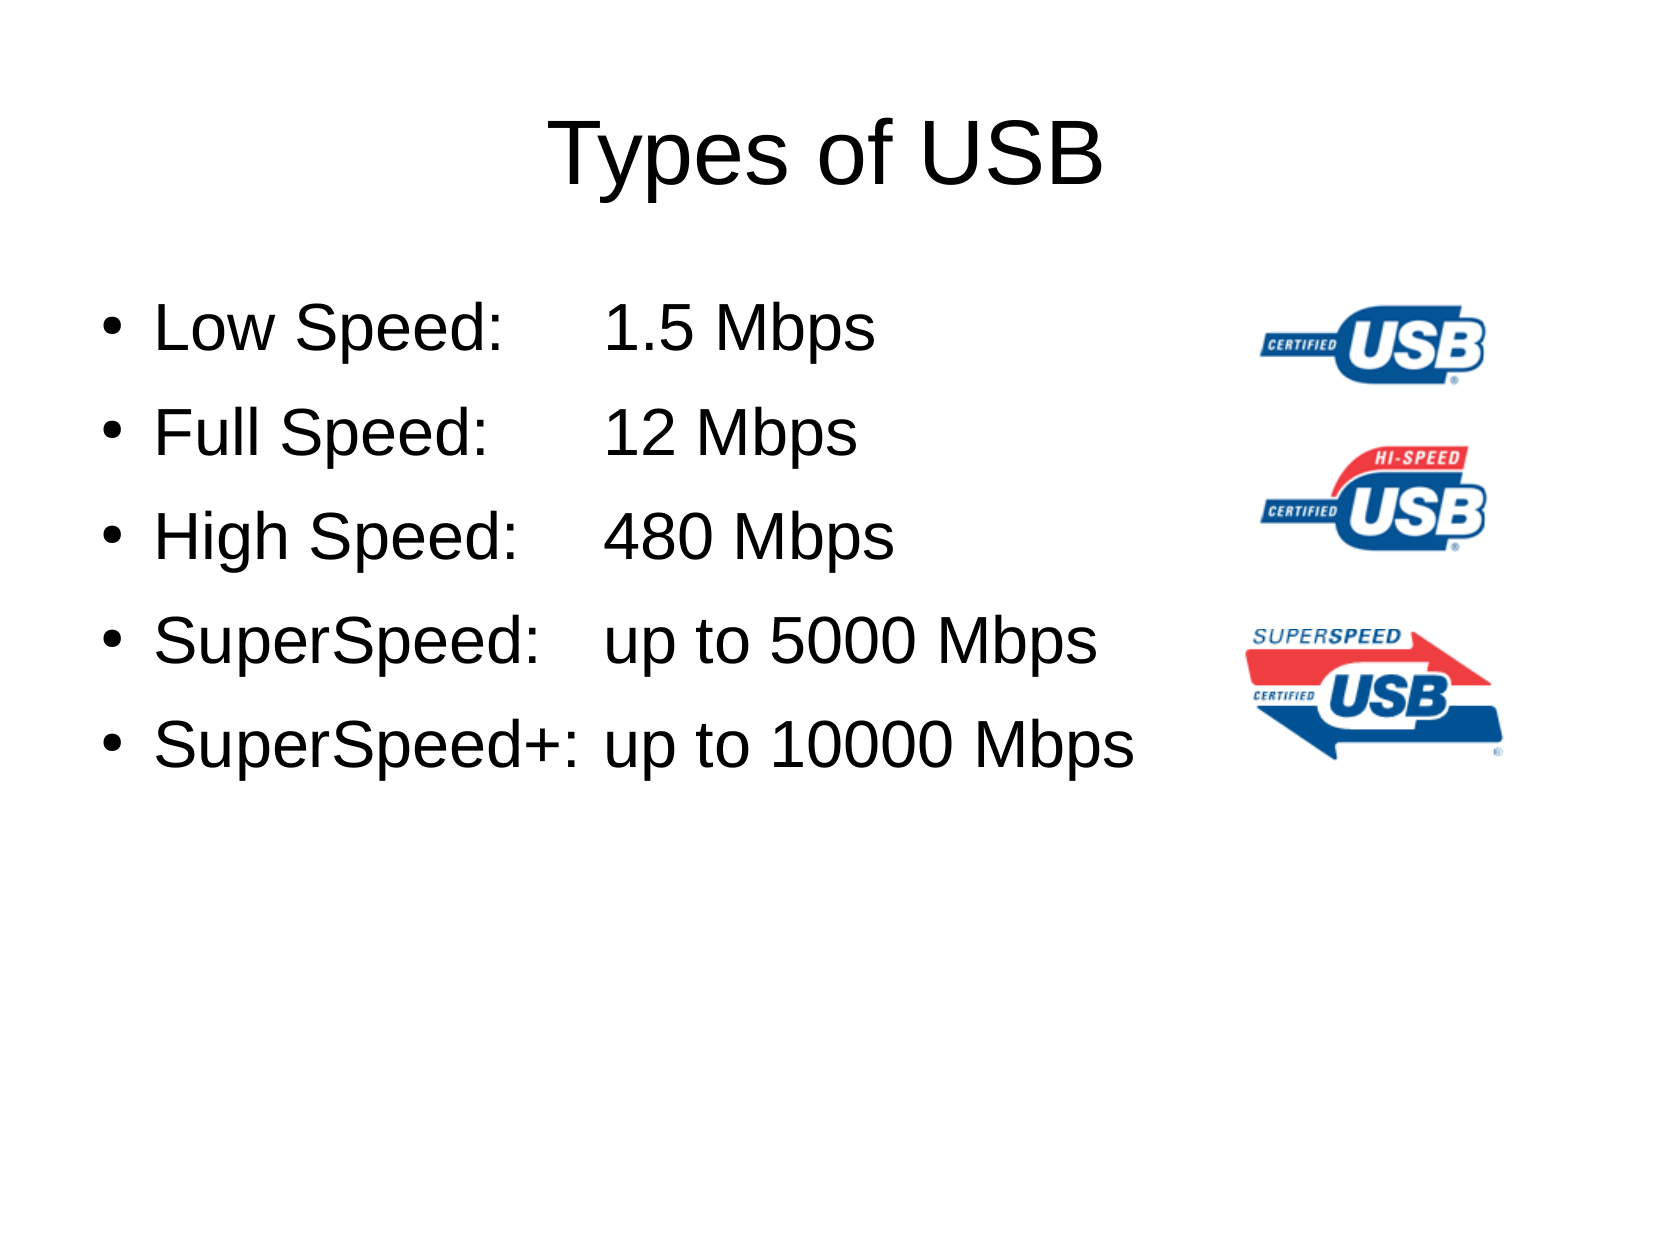

# Types of USB
Low Speed:		1.5 Mbps
Full Speed:		12 Mbps
High Speed:		480 Mbps
SuperSpeed: 	up to 5000 Mbps
SuperSpeed+: 	up to 10000 Mbps